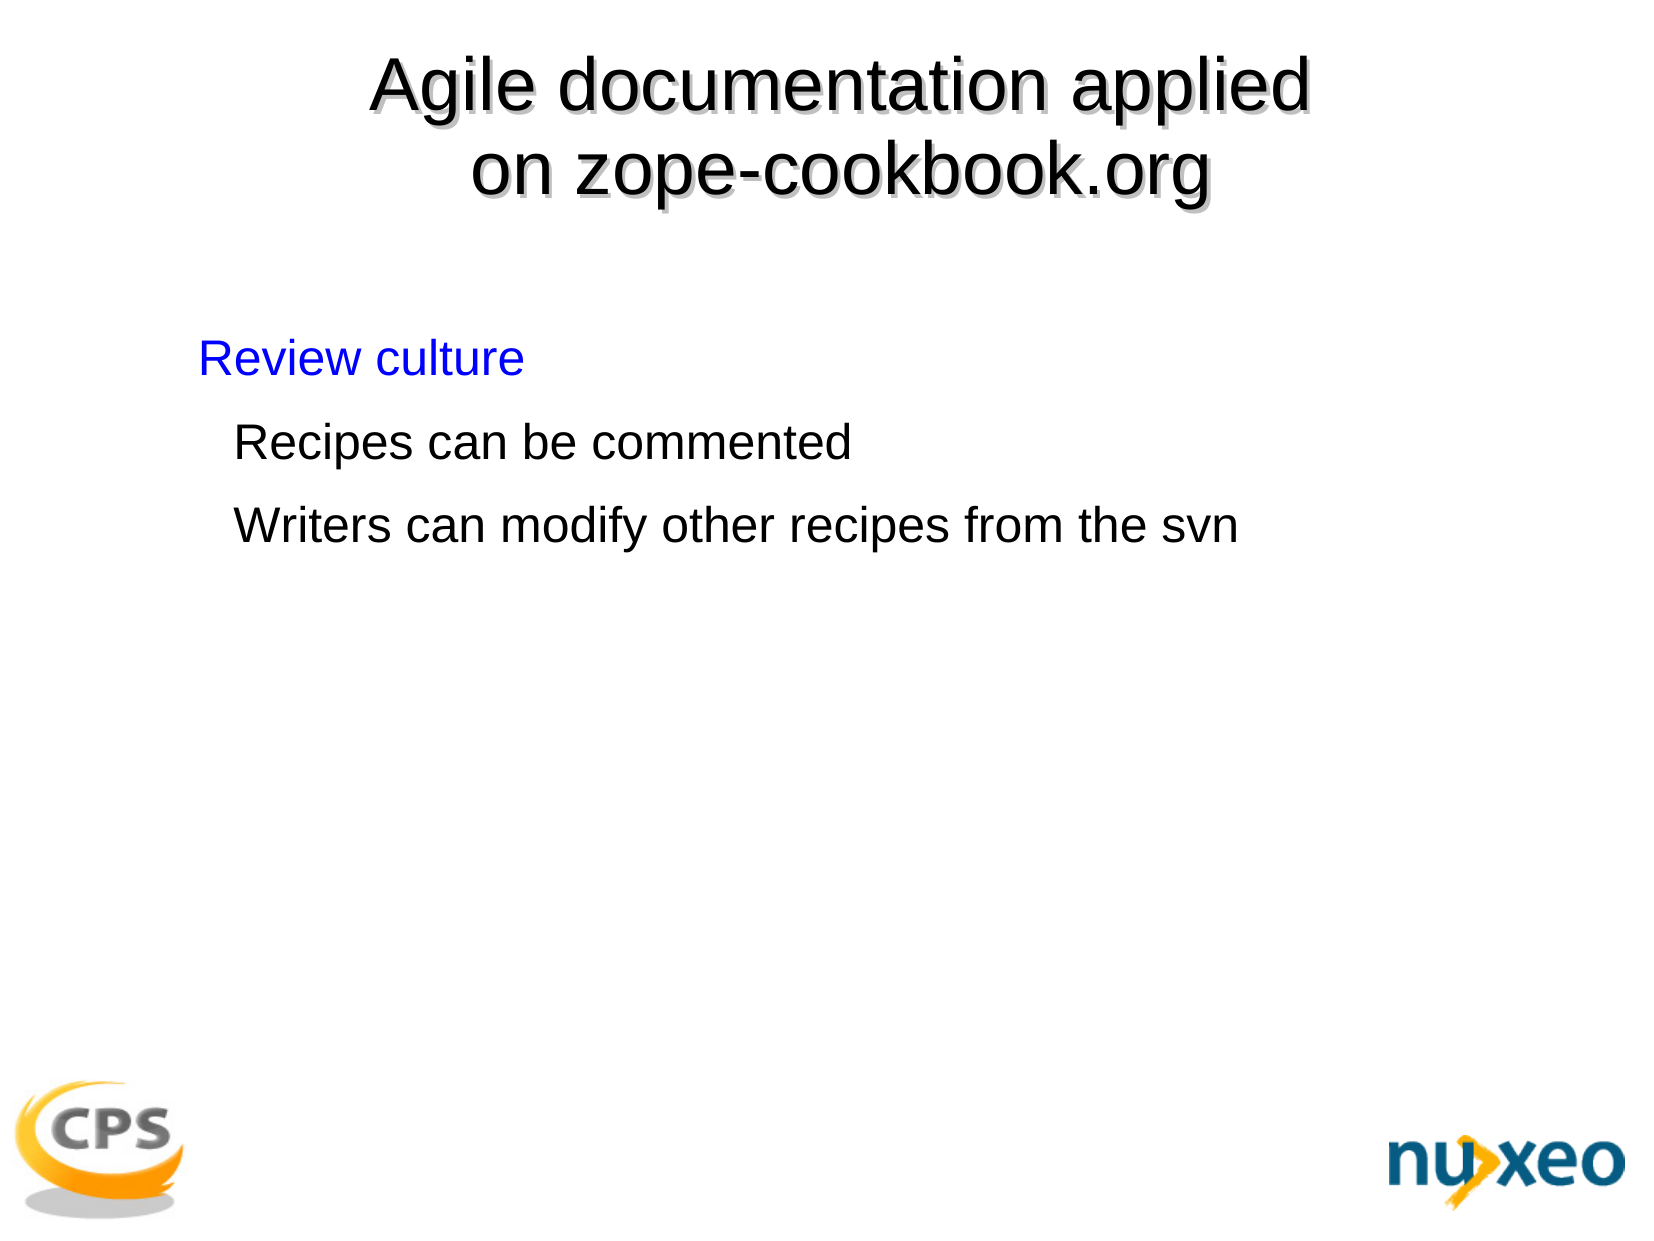

Agile documentation applied
on zope-cookbook.org
Review culture
Recipes can be commented
Writers can modify other recipes from the svn